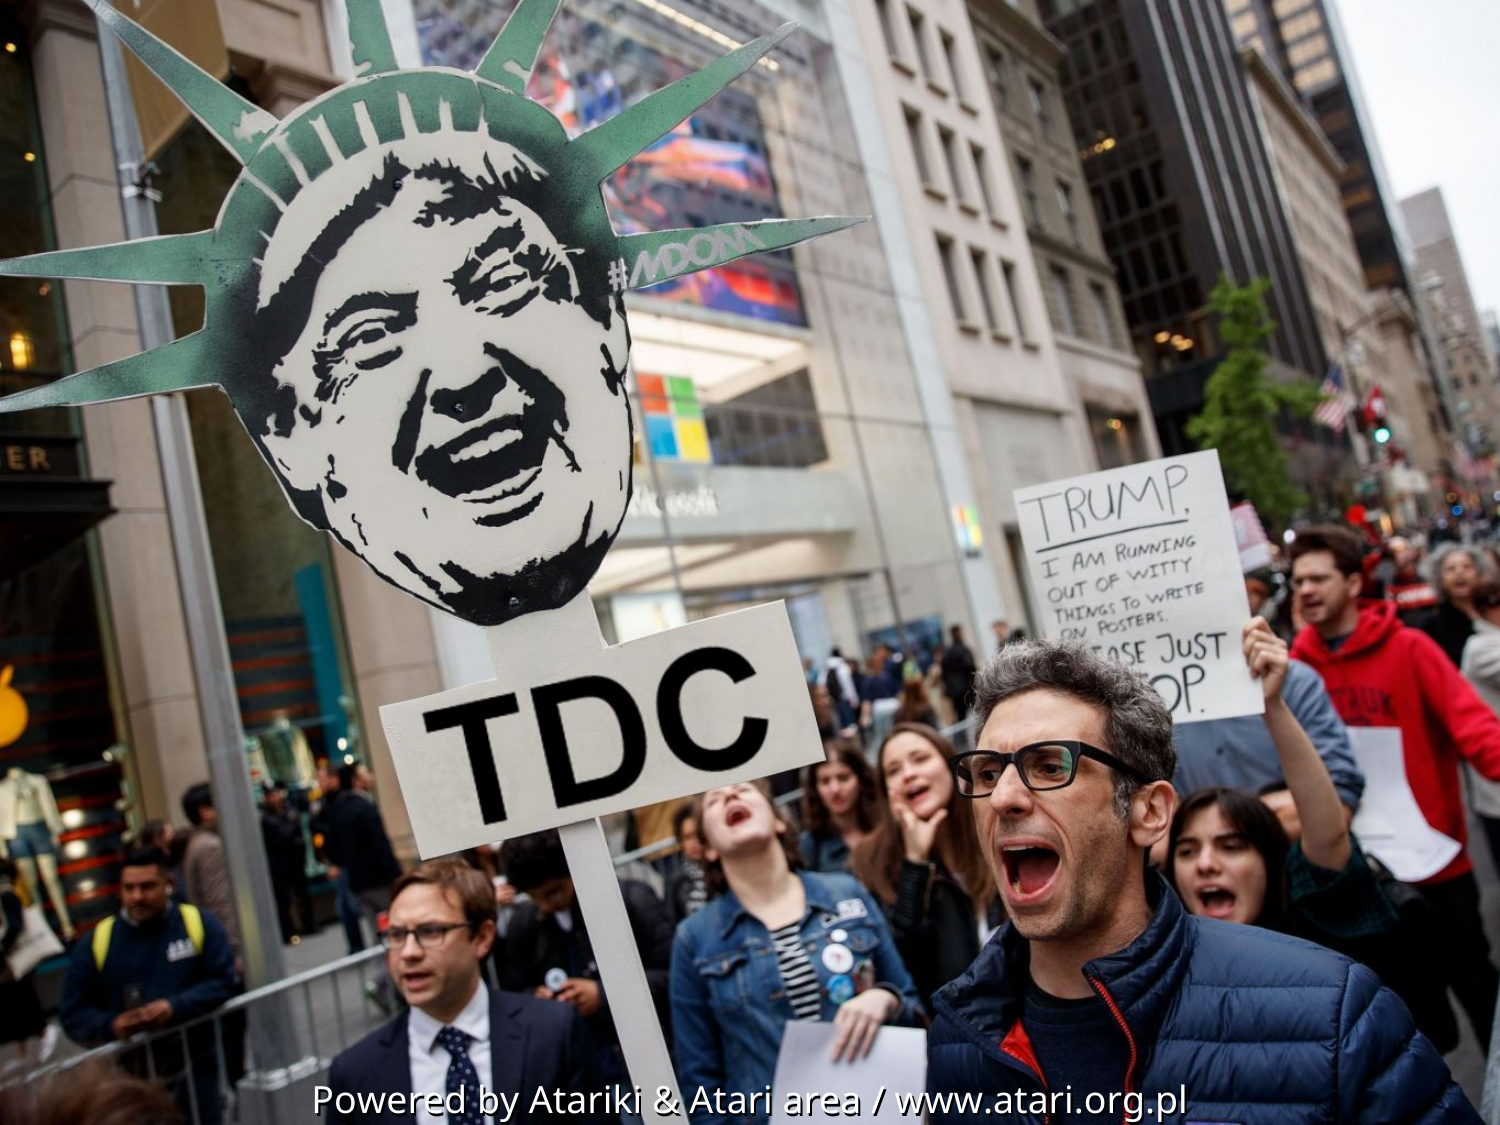

26
Powered by Atariki & Atari area / www.atari.org.pl